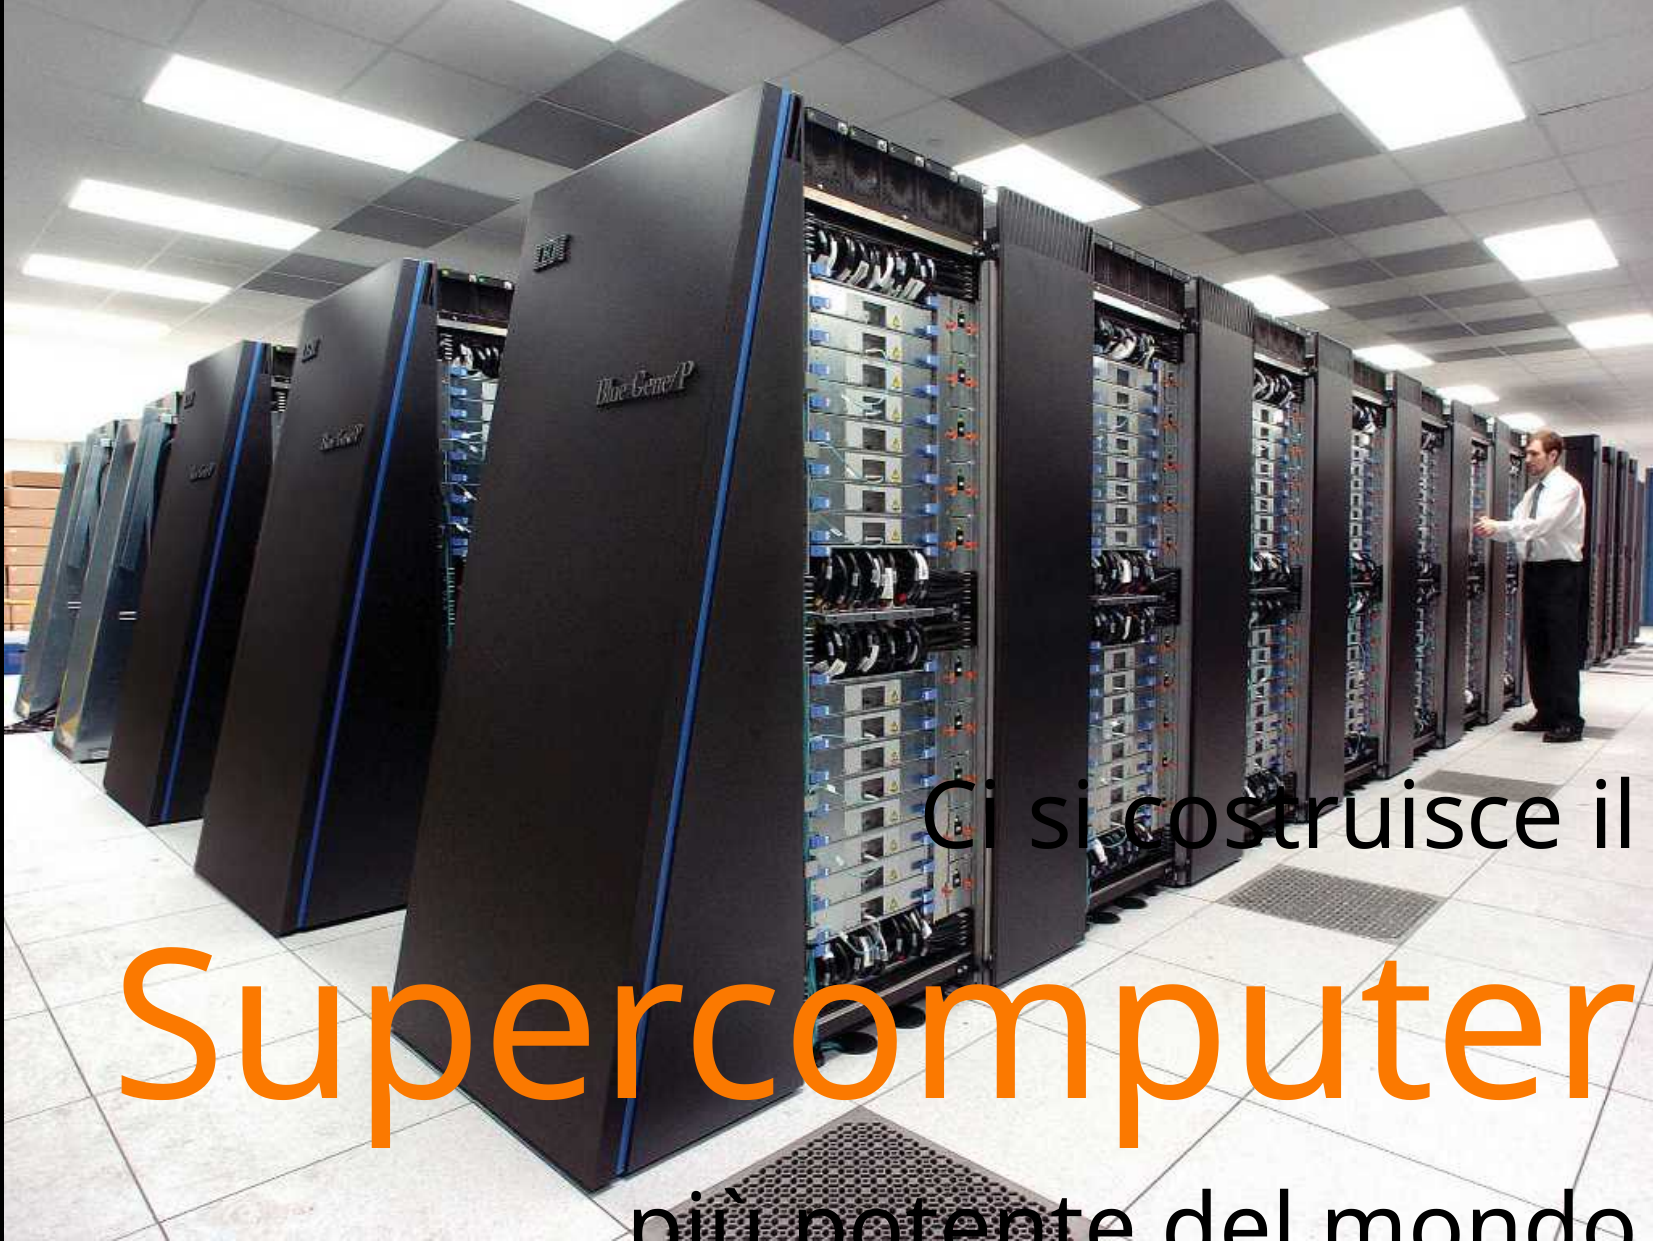

Ci si costruisce il
Supercomputer
più potente del mondo